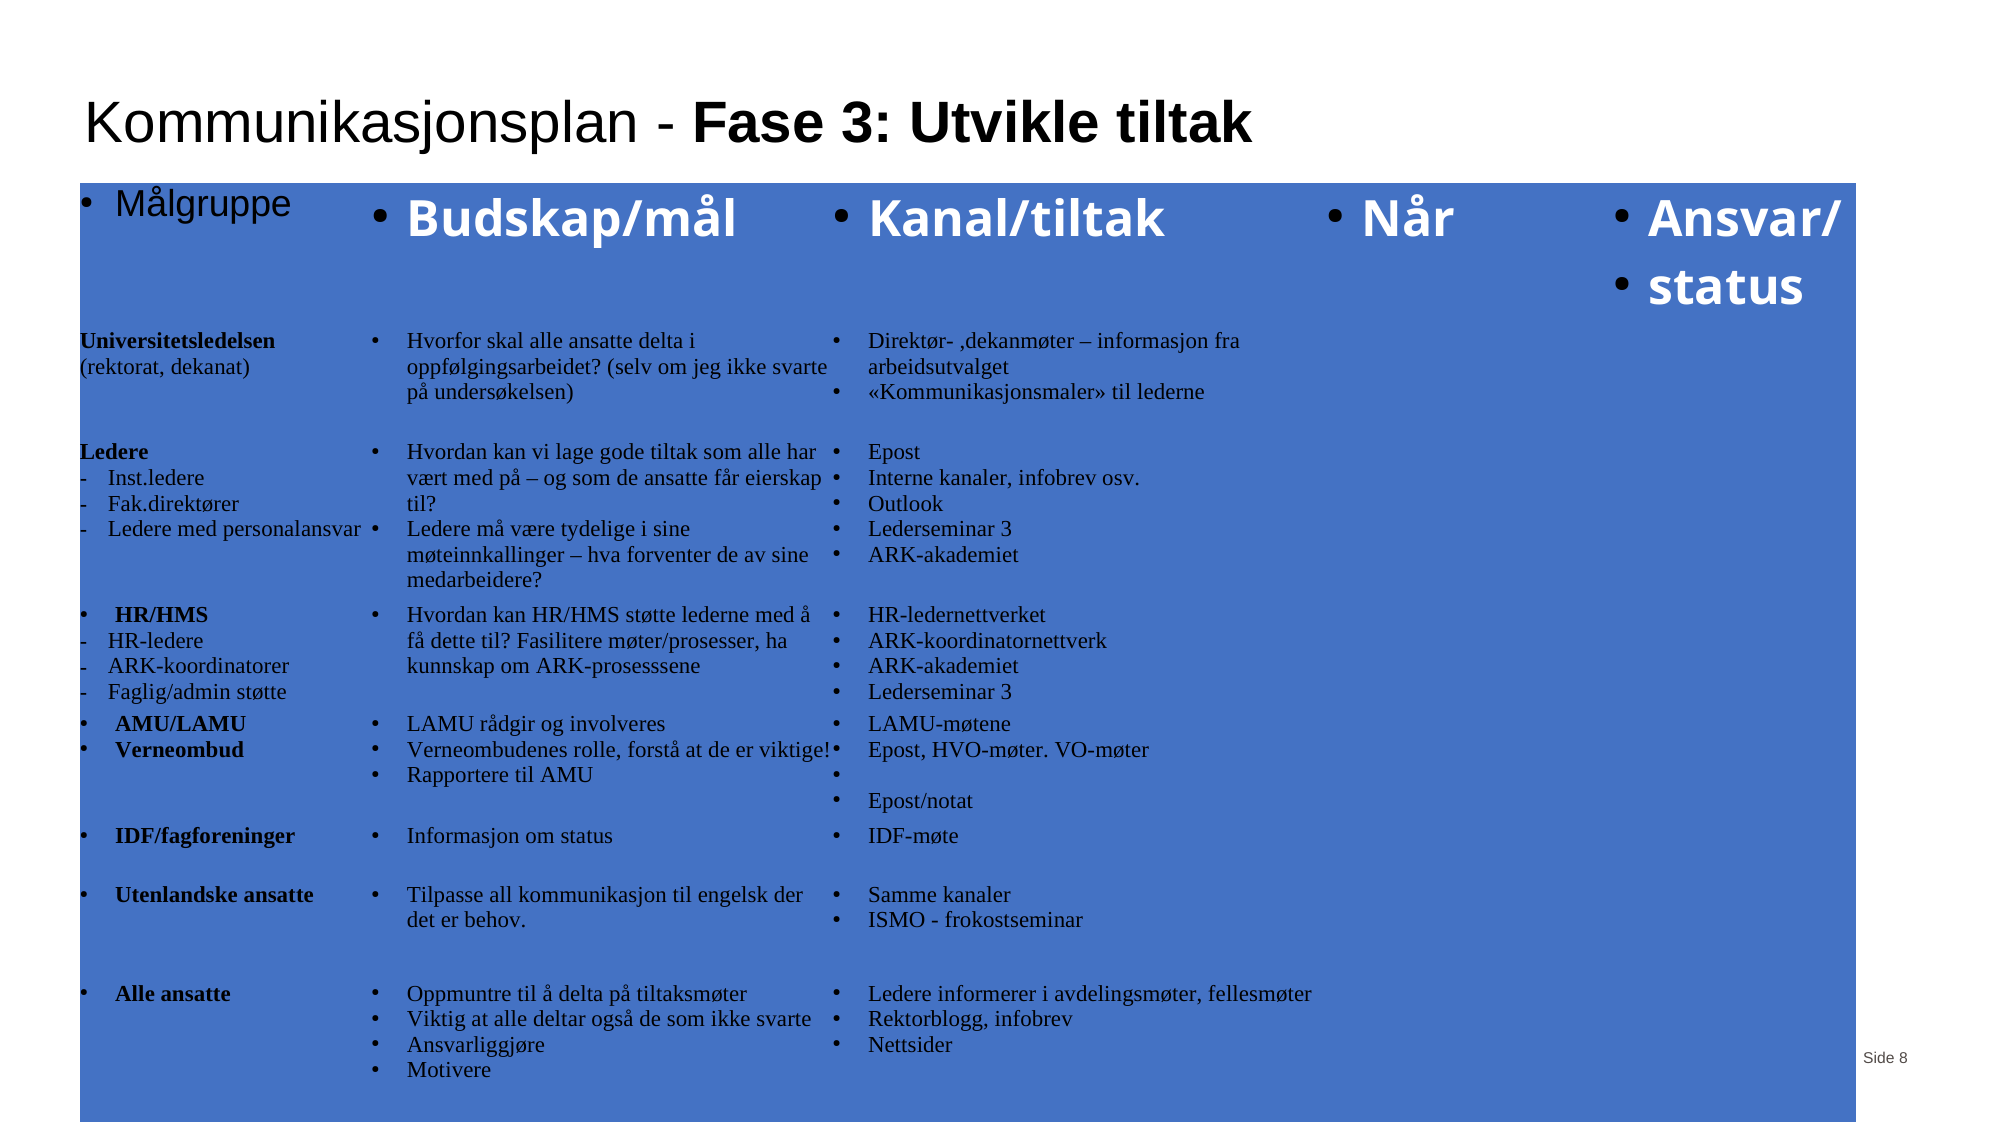

Kommunikasjonsplan - Fase 3: Utvikle tiltak
| Målgruppe | Budskap/mål | Kanal/tiltak | Når | Ansvar/ status |
| --- | --- | --- | --- | --- |
| Universitetsledelsen (rektorat, dekanat) | Hvorfor skal alle ansatte delta i oppfølgingsarbeidet? (selv om jeg ikke svarte på undersøkelsen) | Direktør- ,dekanmøter – informasjon fra arbeidsutvalget «Kommunikasjonsmaler» til lederne | | |
| Ledere Inst.ledere Fak.direktører Ledere med personalansvar | Hvordan kan vi lage gode tiltak som alle har vært med på – og som de ansatte får eierskap til? Ledere må være tydelige i sine møteinnkallinger – hva forventer de av sine medarbeidere? | Epost Interne kanaler, infobrev osv. Outlook Lederseminar 3 ARK-akademiet | | |
| HR/HMS HR-ledere ARK-koordinatorer Faglig/admin støtte | Hvordan kan HR/HMS støtte lederne med å få dette til? Fasilitere møter/prosesser, ha kunnskap om ARK-prosesssene | HR-ledernettverket ARK-koordinatornettverk ARK-akademiet Lederseminar 3 | | |
| AMU/LAMU Verneombud | LAMU rådgir og involveres Verneombudenes rolle, forstå at de er viktige! Rapportere til AMU | LAMU-møtene Epost, HVO-møter. VO-møter Epost/notat | | |
| IDF/fagforeninger | Informasjon om status | IDF-møte | | |
| Utenlandske ansatte | Tilpasse all kommunikasjon til engelsk der det er behov. | Samme kanaler ISMO - frokostseminar | | |
| Alle ansatte | Oppmuntre til å delta på tiltaksmøter Viktig at alle deltar også de som ikke svarte Ansvarliggjøre Motivere | Ledere informerer i avdelingsmøter, fellesmøter Rektorblogg, infobrev Nettsider | | |
Side